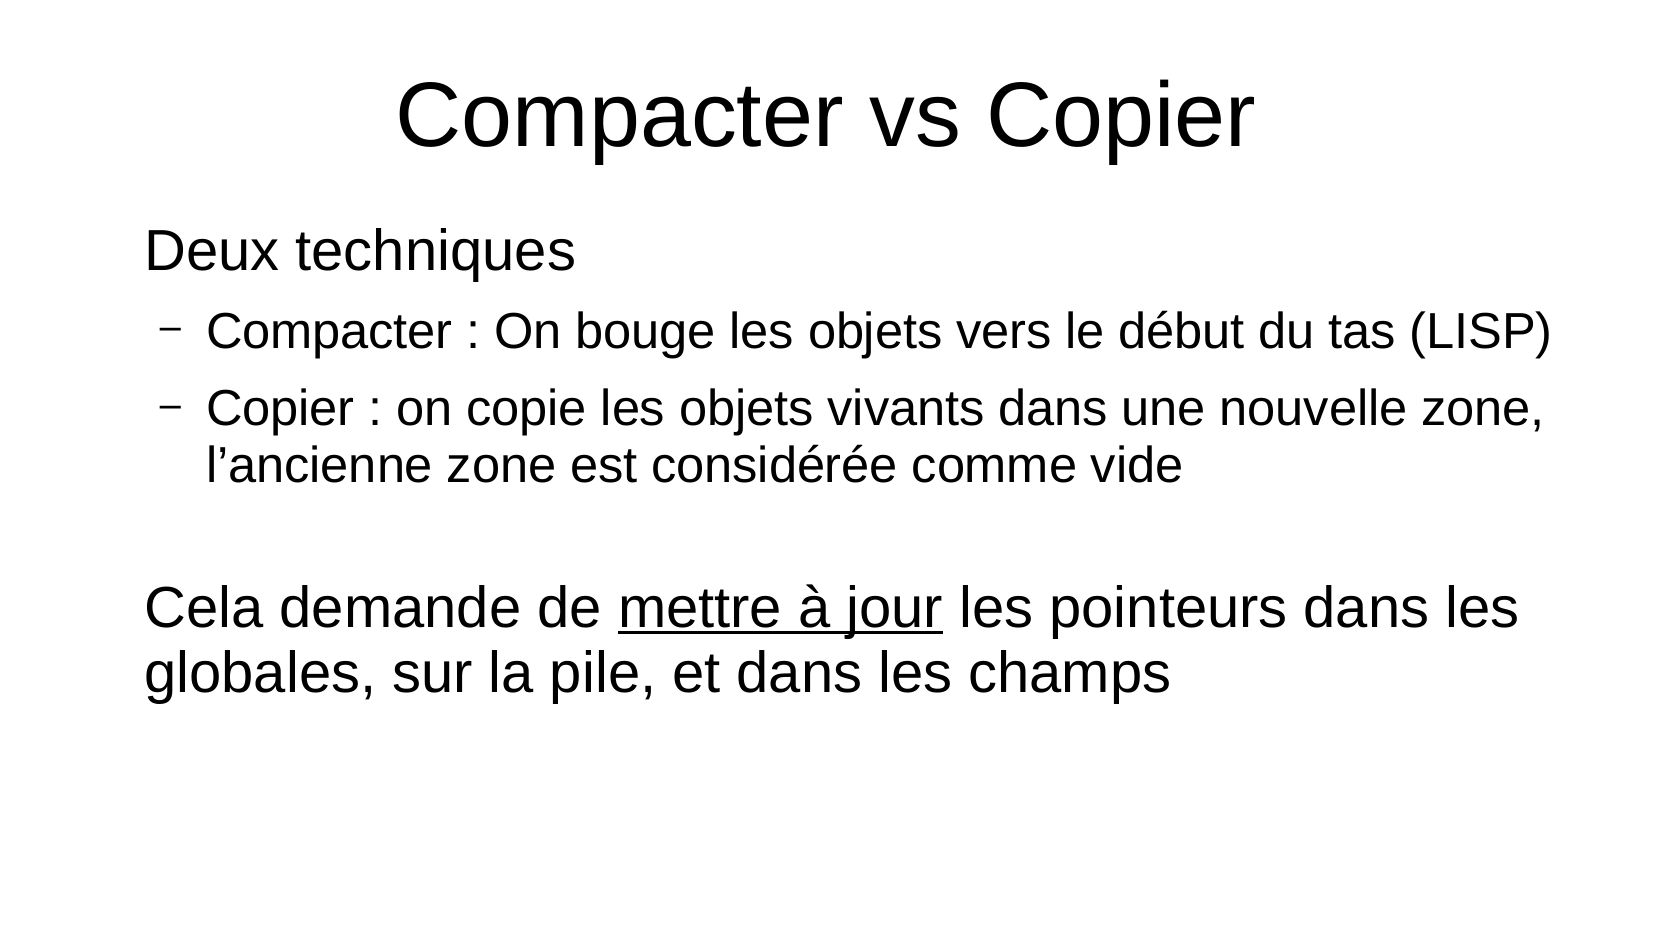

# Compacter vs Copier
Deux techniques
Compacter : On bouge les objets vers le début du tas (LISP)
Copier : on copie les objets vivants dans une nouvelle zone, l’ancienne zone est considérée comme vide
Cela demande de mettre à jour les pointeurs dans les globales, sur la pile, et dans les champs